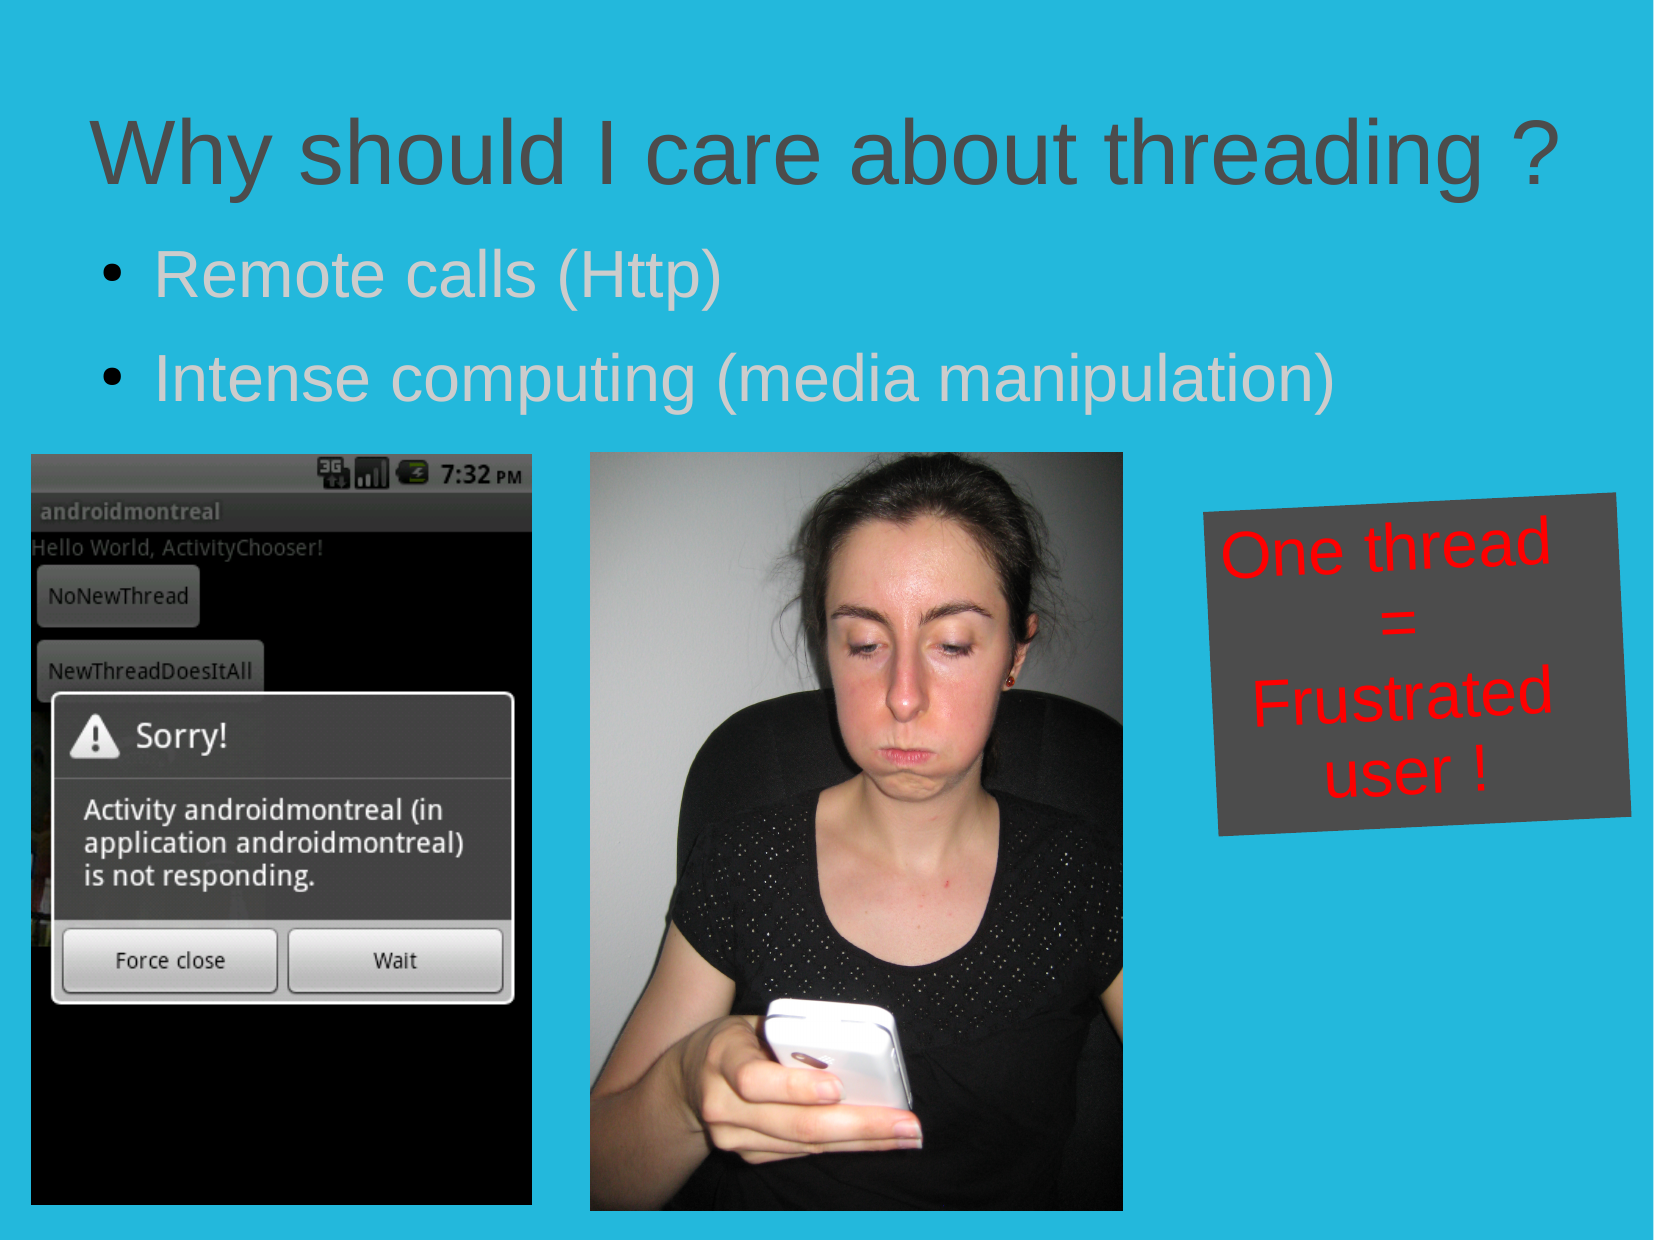

# Why should I care about threading ?
Remote calls (Http)
Intense computing (media manipulation)
One thread
=
Frustrated user !